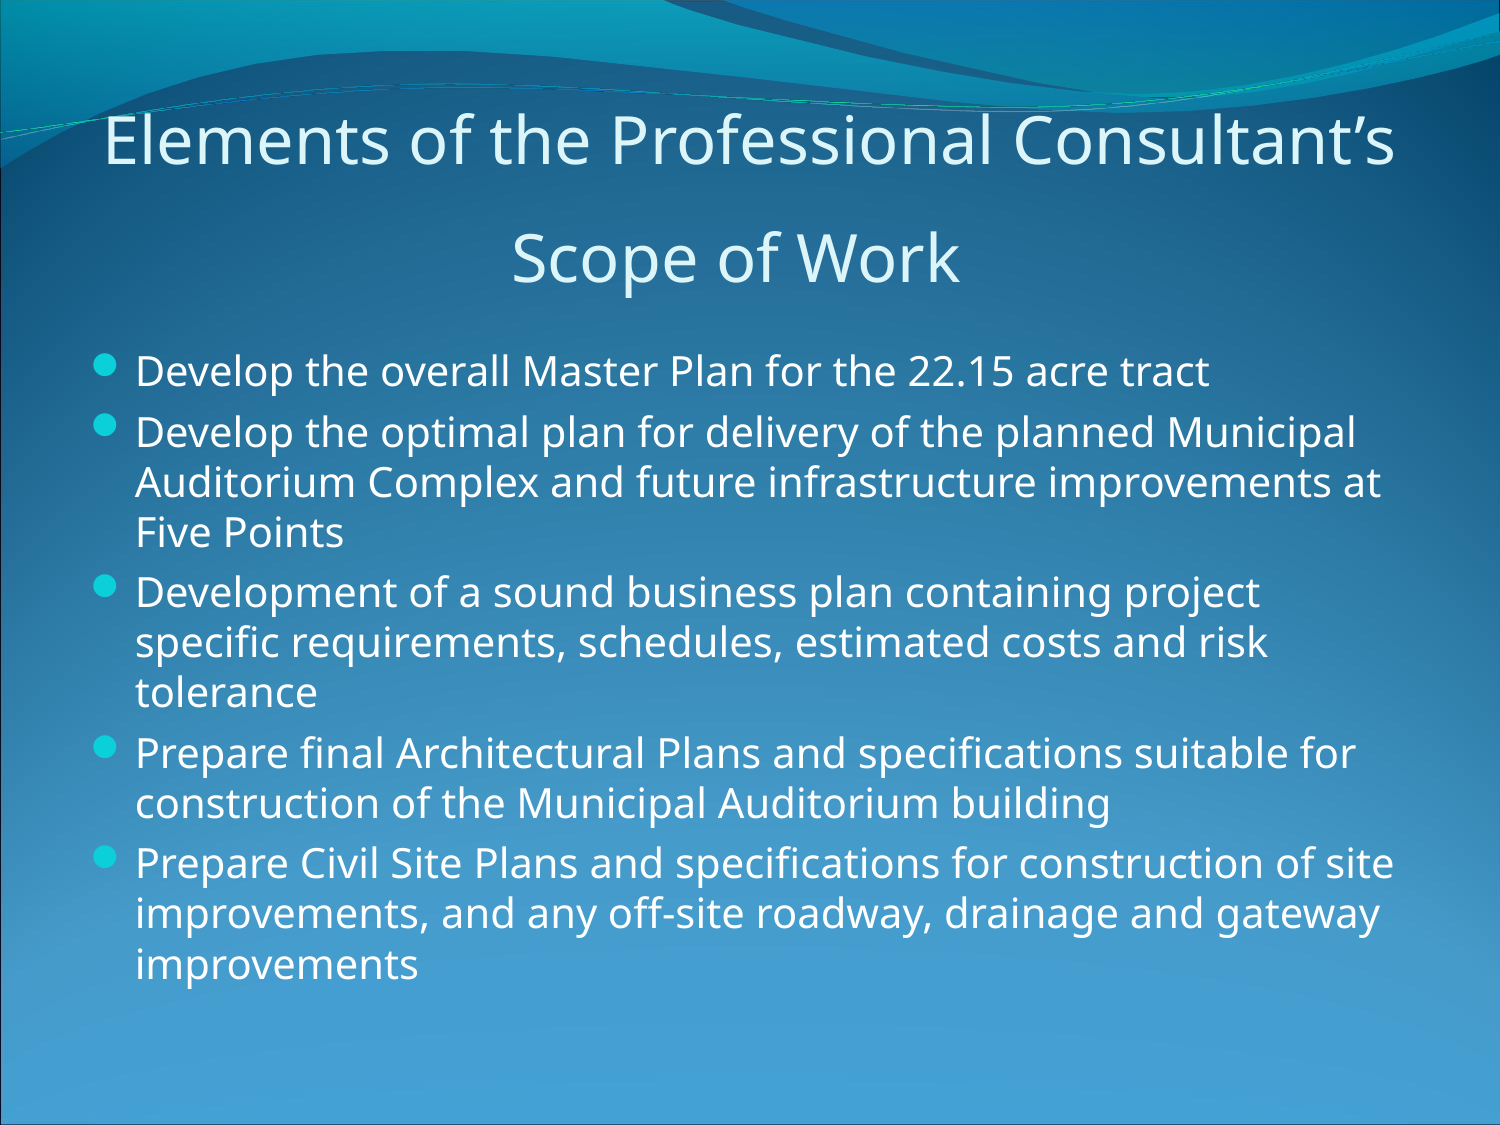

# Elements of the Professional Consultant’s Scope of Work
Develop the overall Master Plan for the 22.15 acre tract
Develop the optimal plan for delivery of the planned Municipal Auditorium Complex and future infrastructure improvements at Five Points
Development of a sound business plan containing project specific requirements, schedules, estimated costs and risk tolerance
Prepare final Architectural Plans and specifications suitable for construction of the Municipal Auditorium building
Prepare Civil Site Plans and specifications for construction of site improvements, and any off-site roadway, drainage and gateway improvements